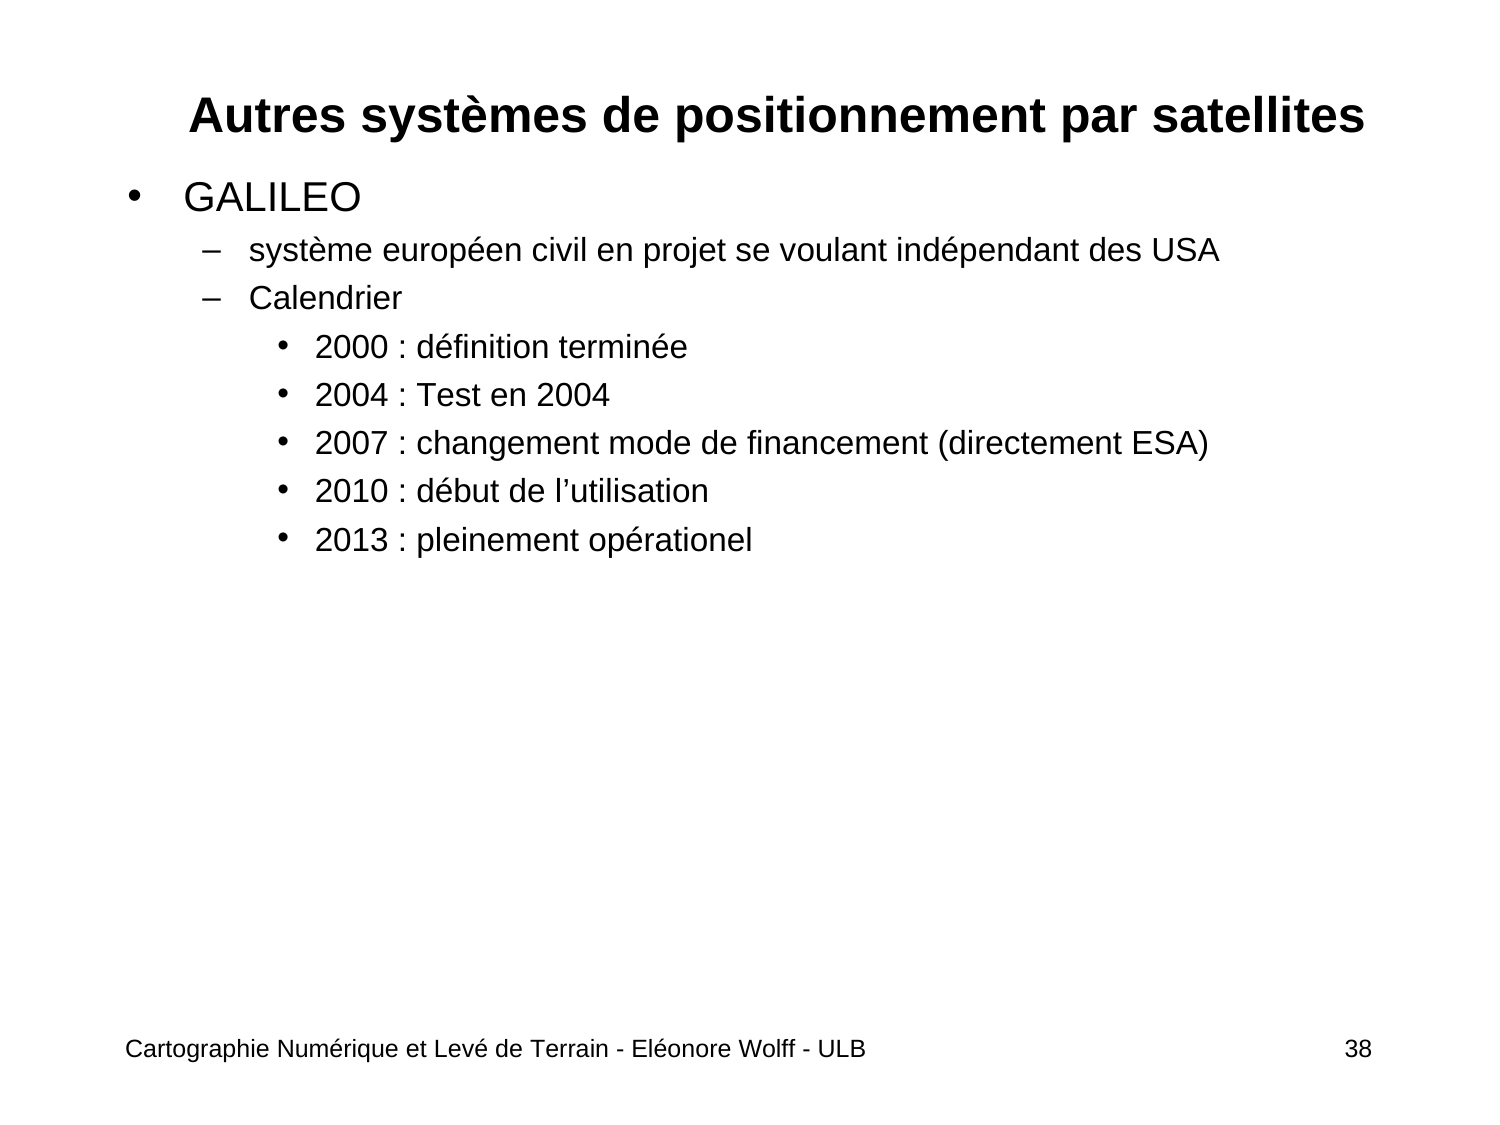

# Autres systèmes de positionnement par satellites
GALILEO
système européen civil en projet se voulant indépendant des USA
Calendrier
2000 : définition terminée
2004 : Test en 2004
2007 : changement mode de financement (directement ESA)
2010 : début de l’utilisation
2013 : pleinement opérationel
Cartographie Numérique et Levé de Terrain - Eléonore Wolff - ULB